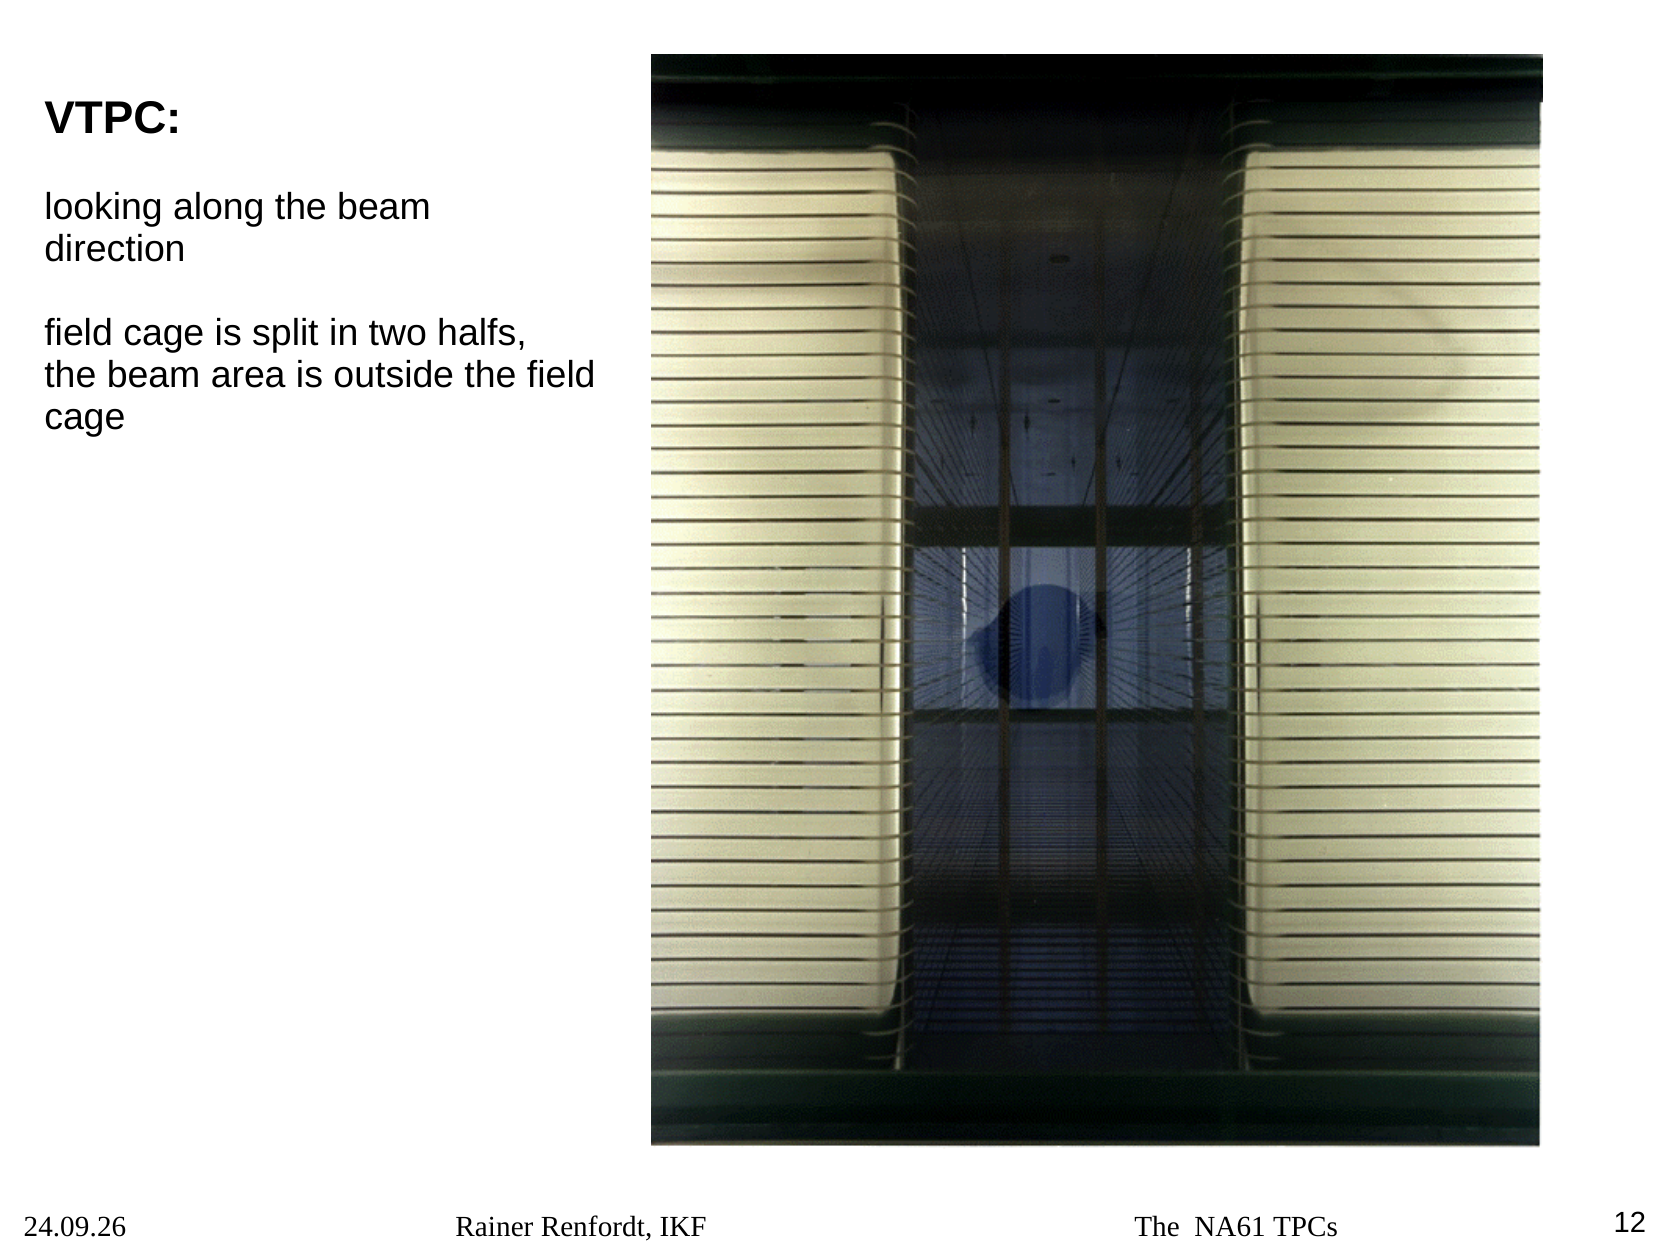

VTPC:
looking along the beam
direction
field cage is split in two halfs,
the beam area is outside the field
cage